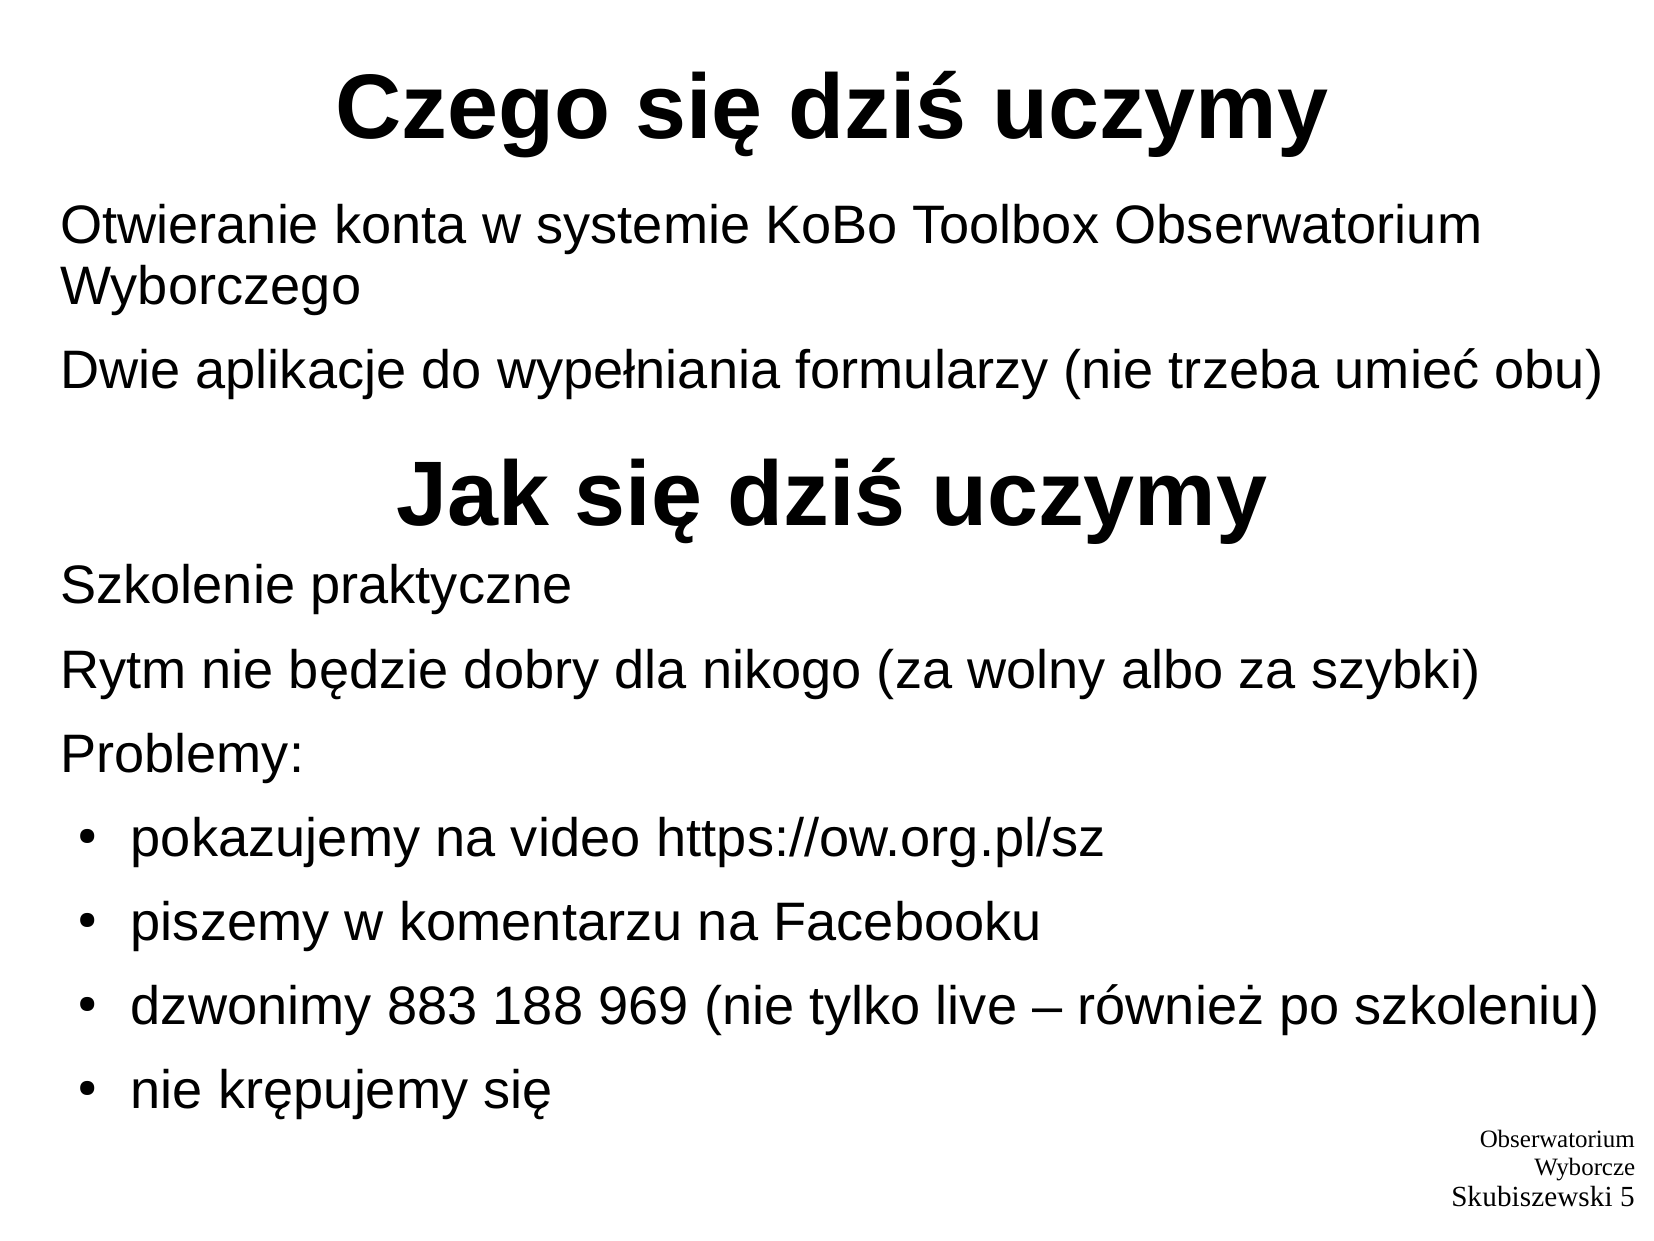

# Czego się dziś uczymy
Otwieranie konta w systemie KoBo Toolbox Obserwatorium Wyborczego
Dwie aplikacje do wypełniania formularzy (nie trzeba umieć obu)
Jak się dziś uczymy
Szkolenie praktyczne
Rytm nie będzie dobry dla nikogo (za wolny albo za szybki)
Problemy:
pokazujemy na video https://ow.org.pl/sz
piszemy w komentarzu na Facebooku
dzwonimy 883 188 969 (nie tylko live – również po szkoleniu)
nie krępujemy się
5